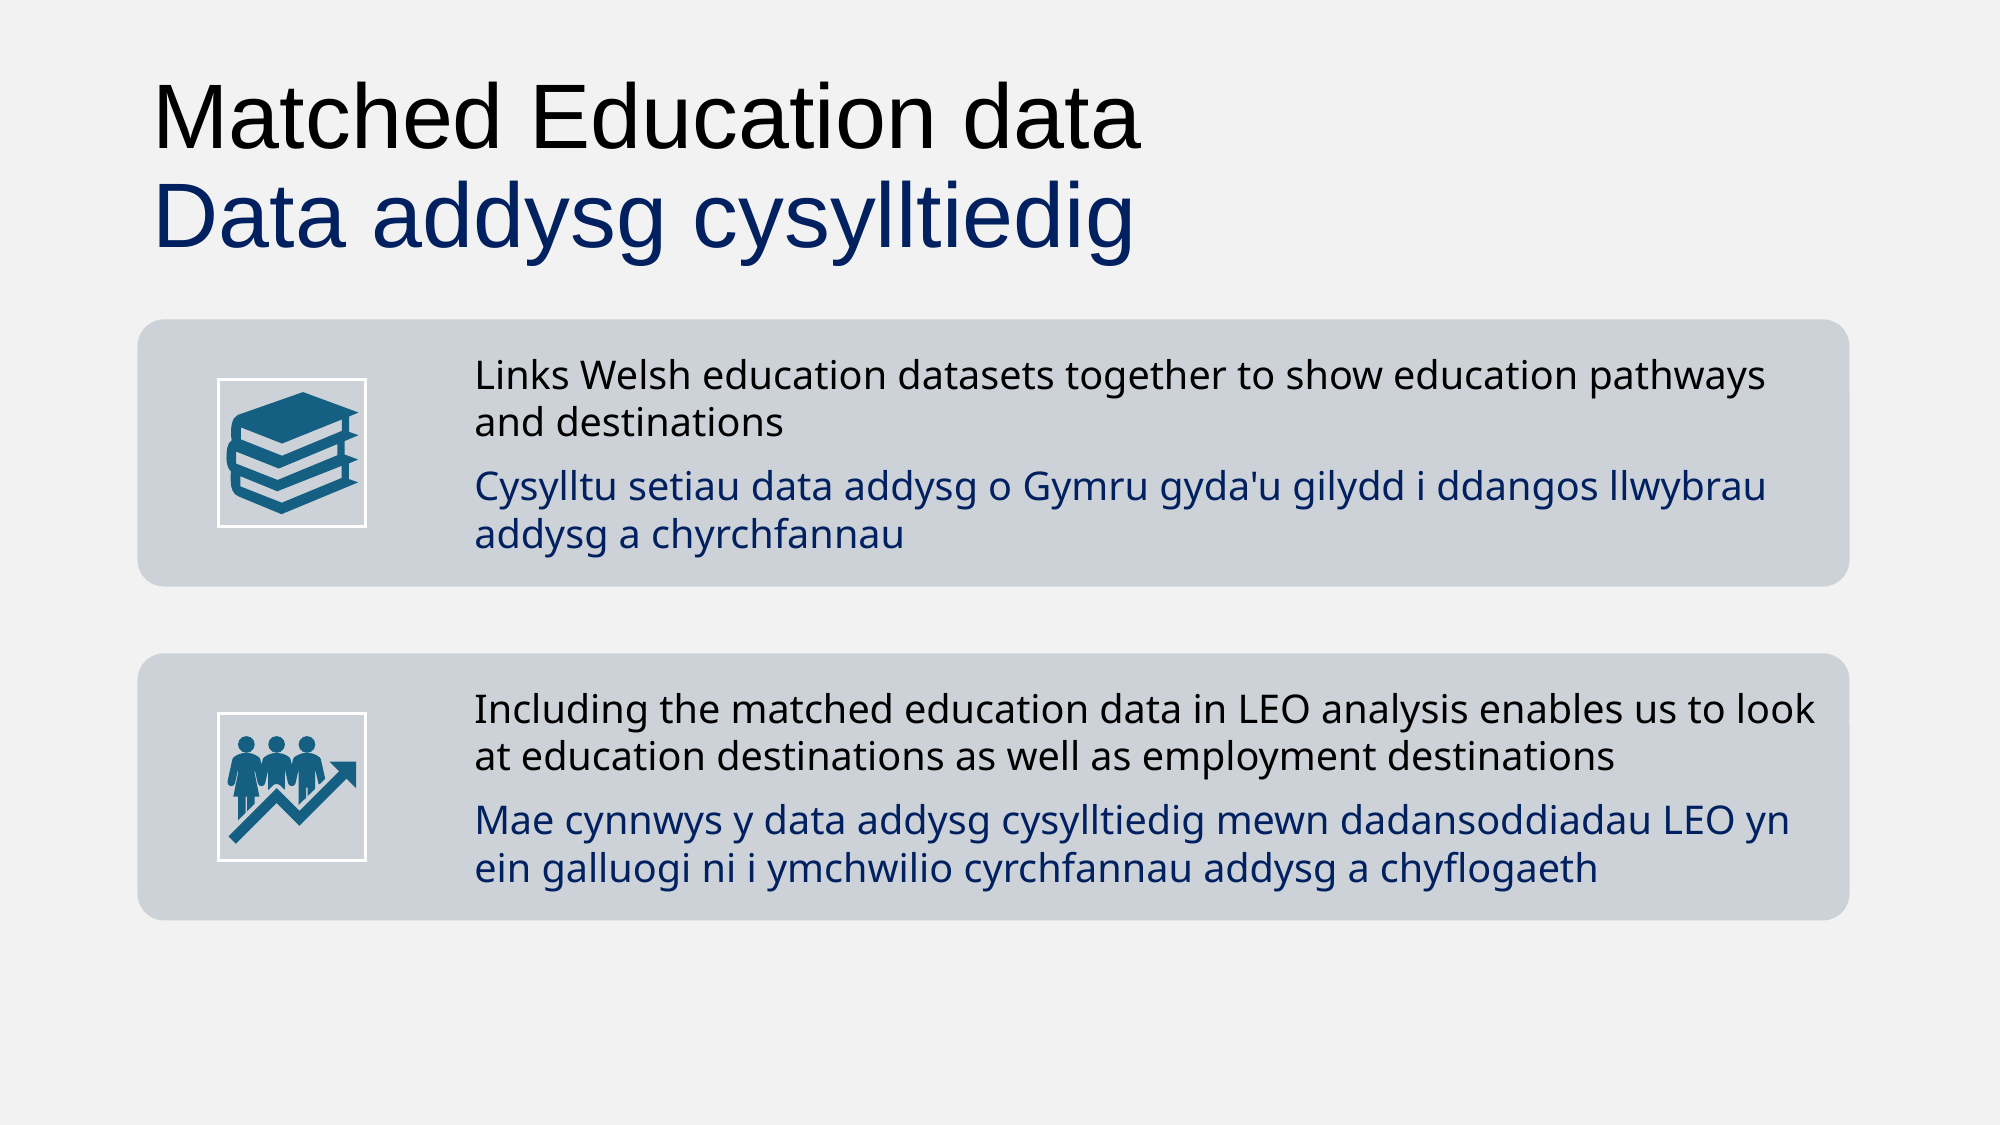

# Matched Education data Data addysg cysylltiedig
Links Welsh education datasets together to show education pathways and destinations
Cysylltu setiau data addysg o Gymru gyda'u gilydd i ddangos llwybrau addysg a chyrchfannau
Including the matched education data in LEO analysis enables us to look at education destinations as well as employment destinations
Mae cynnwys y data addysg cysylltiedig mewn dadansoddiadau LEO yn ein galluogi ni i ymchwilio cyrchfannau addysg a chyflogaeth